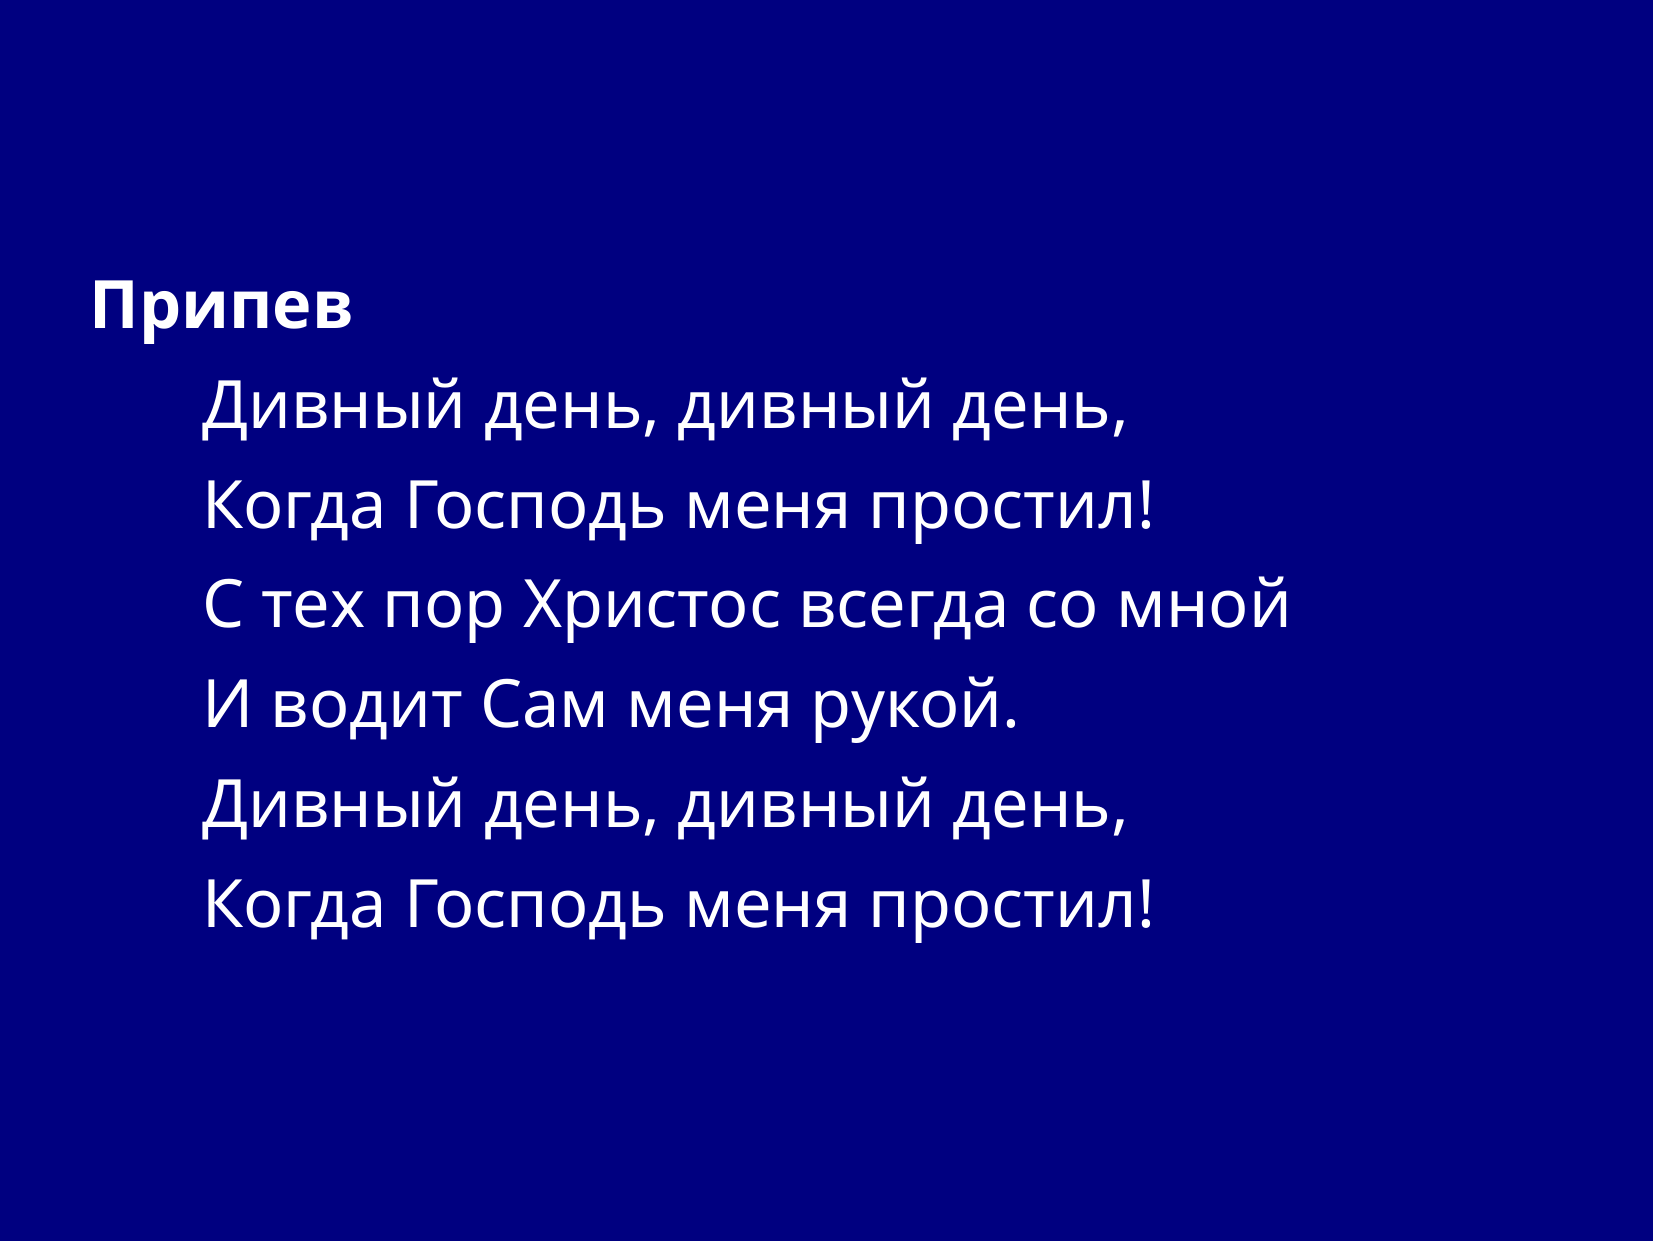

Припев
	Дивный день, дивный день,
	Когда Господь меня простил!
	С тех пор Христос всегда со мной
	И водит Сам меня рукой.
	Дивный день, дивный день,
	Когда Господь меня простил!